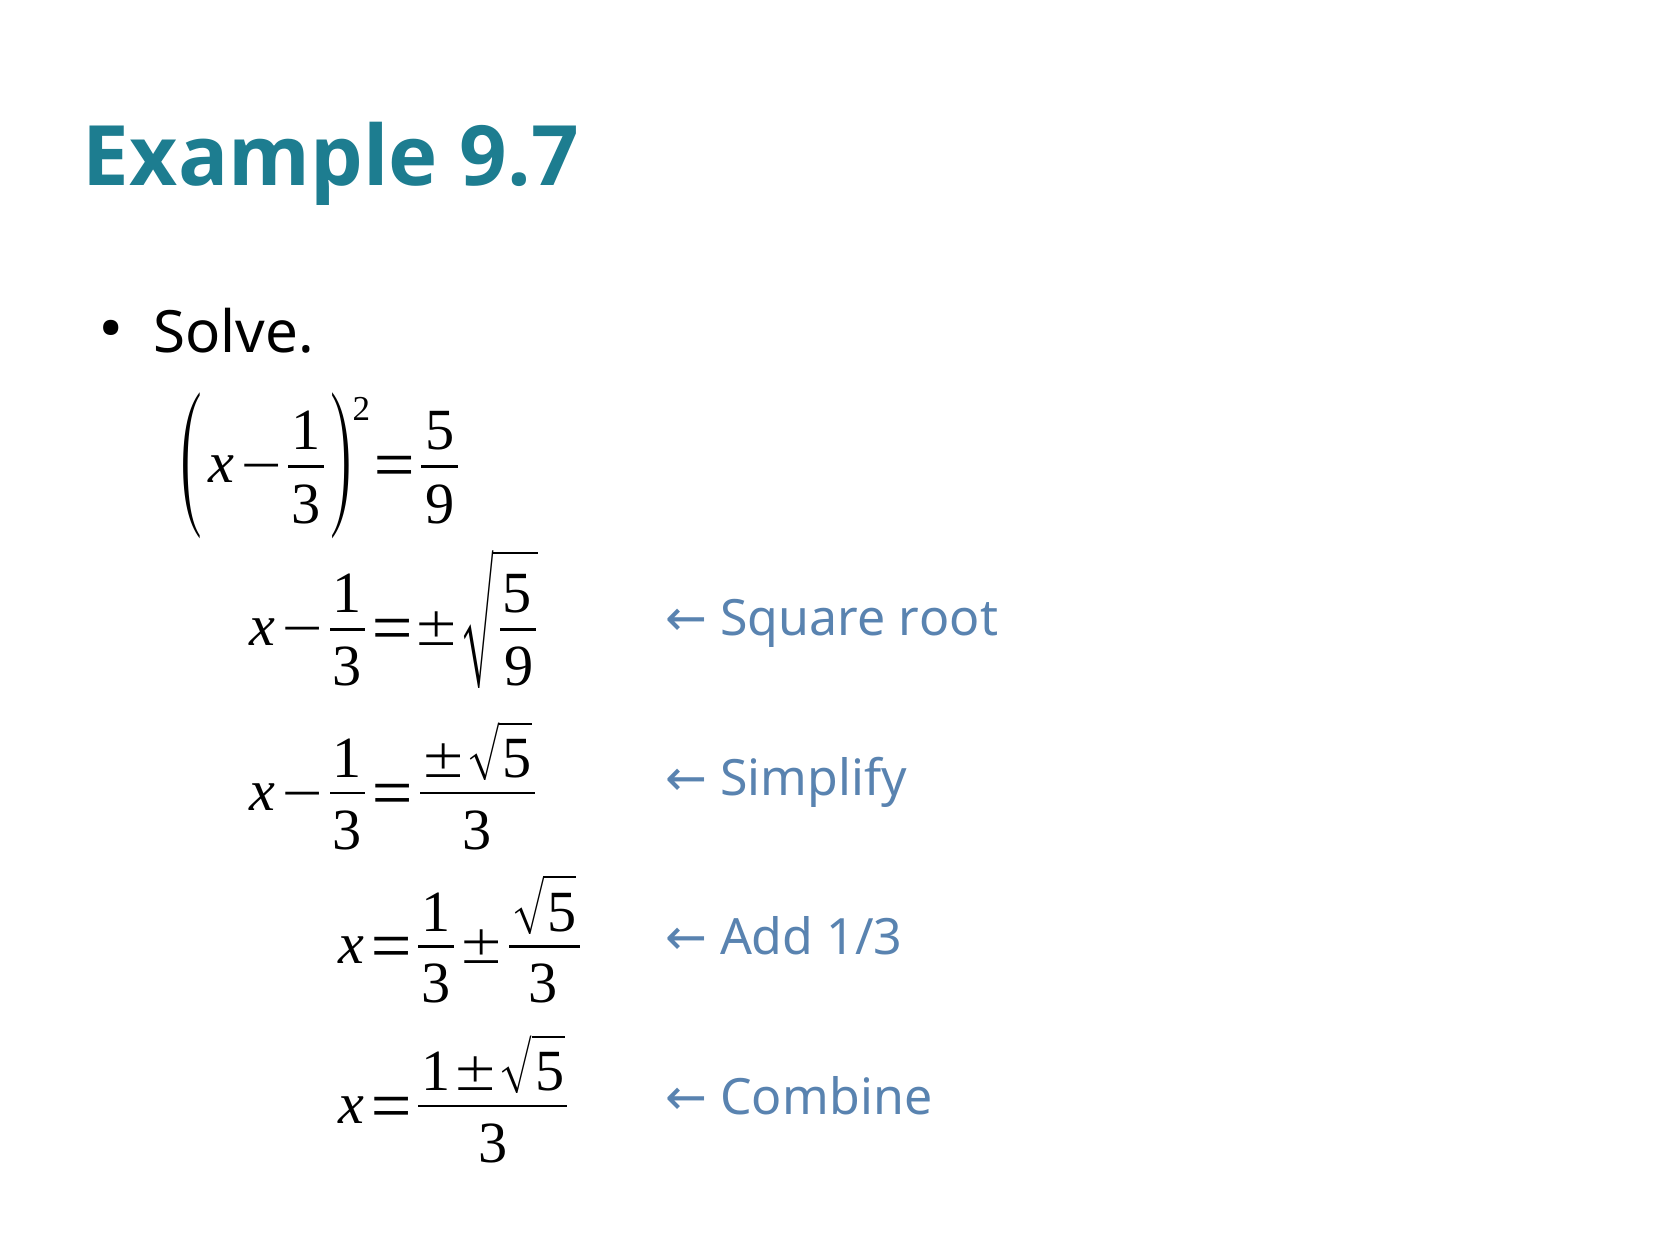

# Example 9.7
Solve.
← Square root
← Simplify
← Add 1/3
← Combine